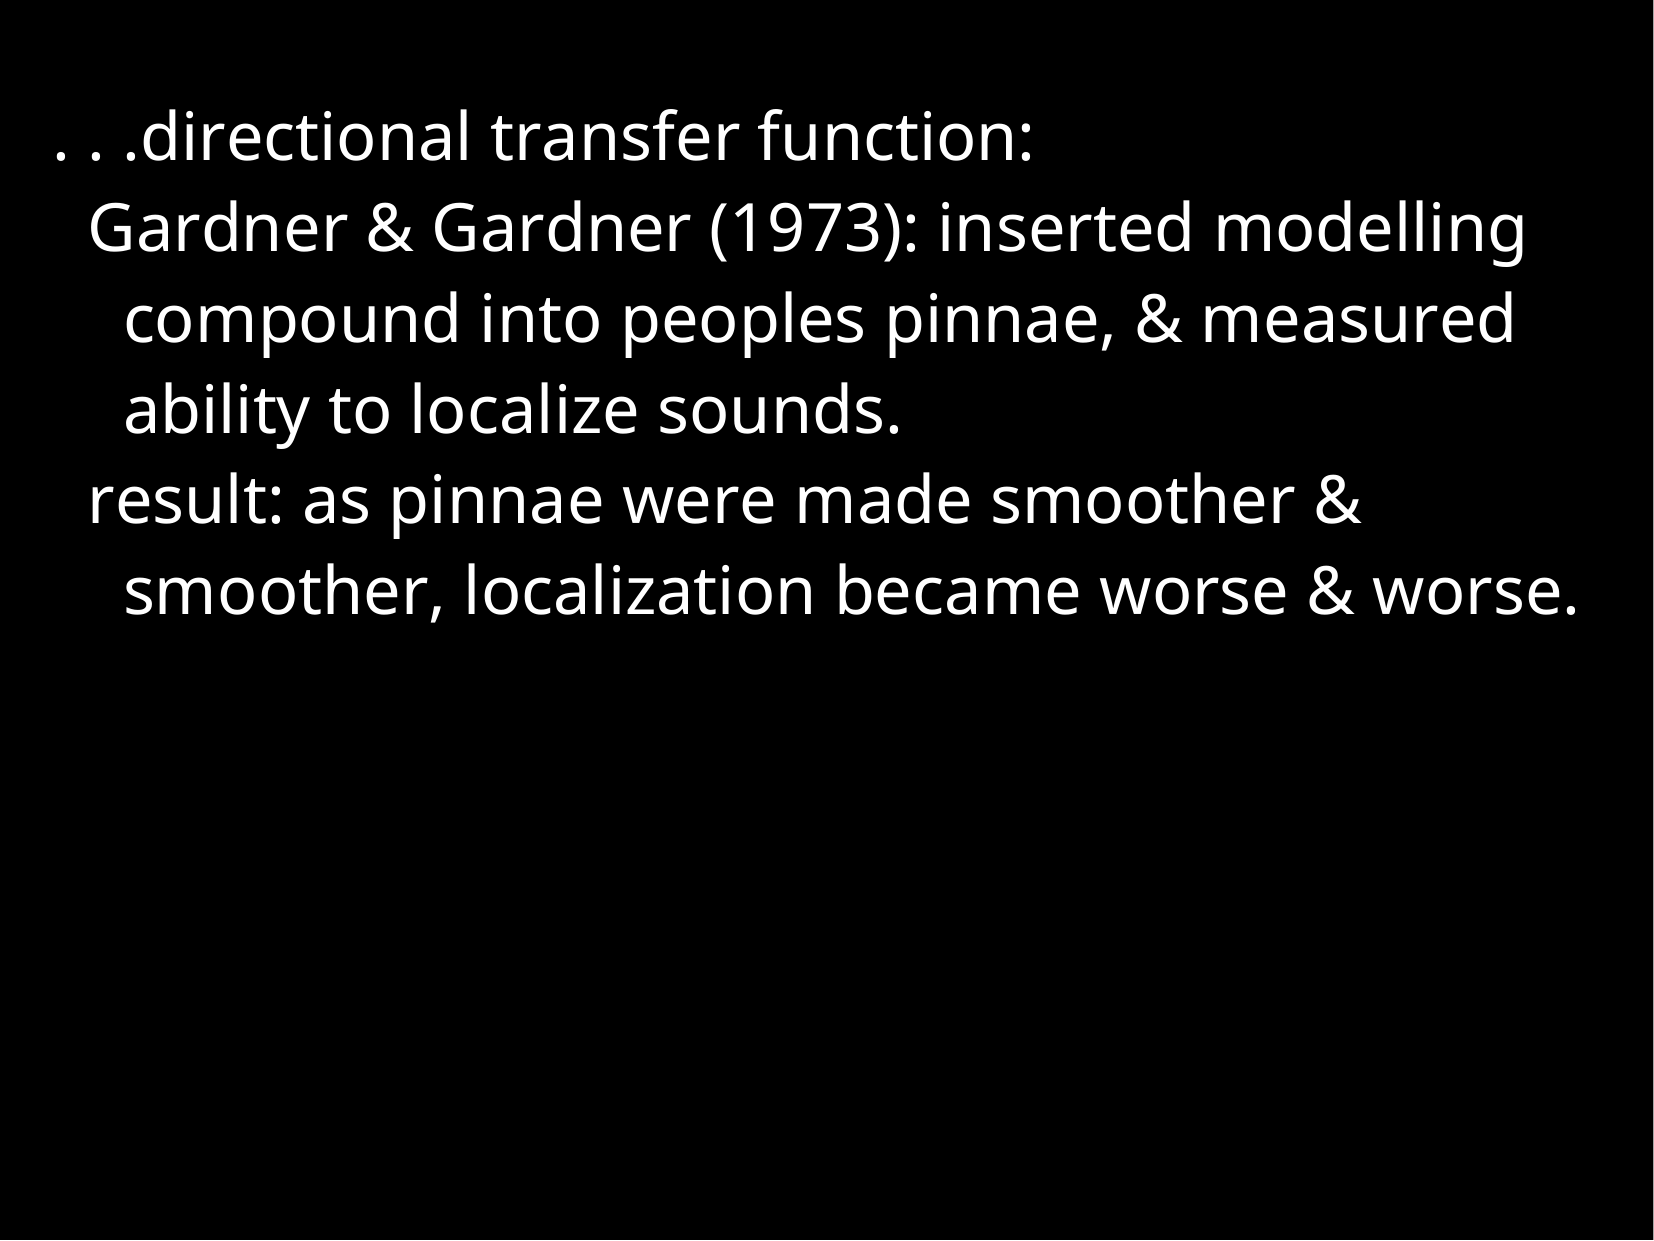

. . .directional transfer function:
Gardner & Gardner (1973): inserted modelling compound into peoples pinnae, & measured ability to localize sounds.
result: as pinnae were made smoother & smoother, localization became worse & worse.